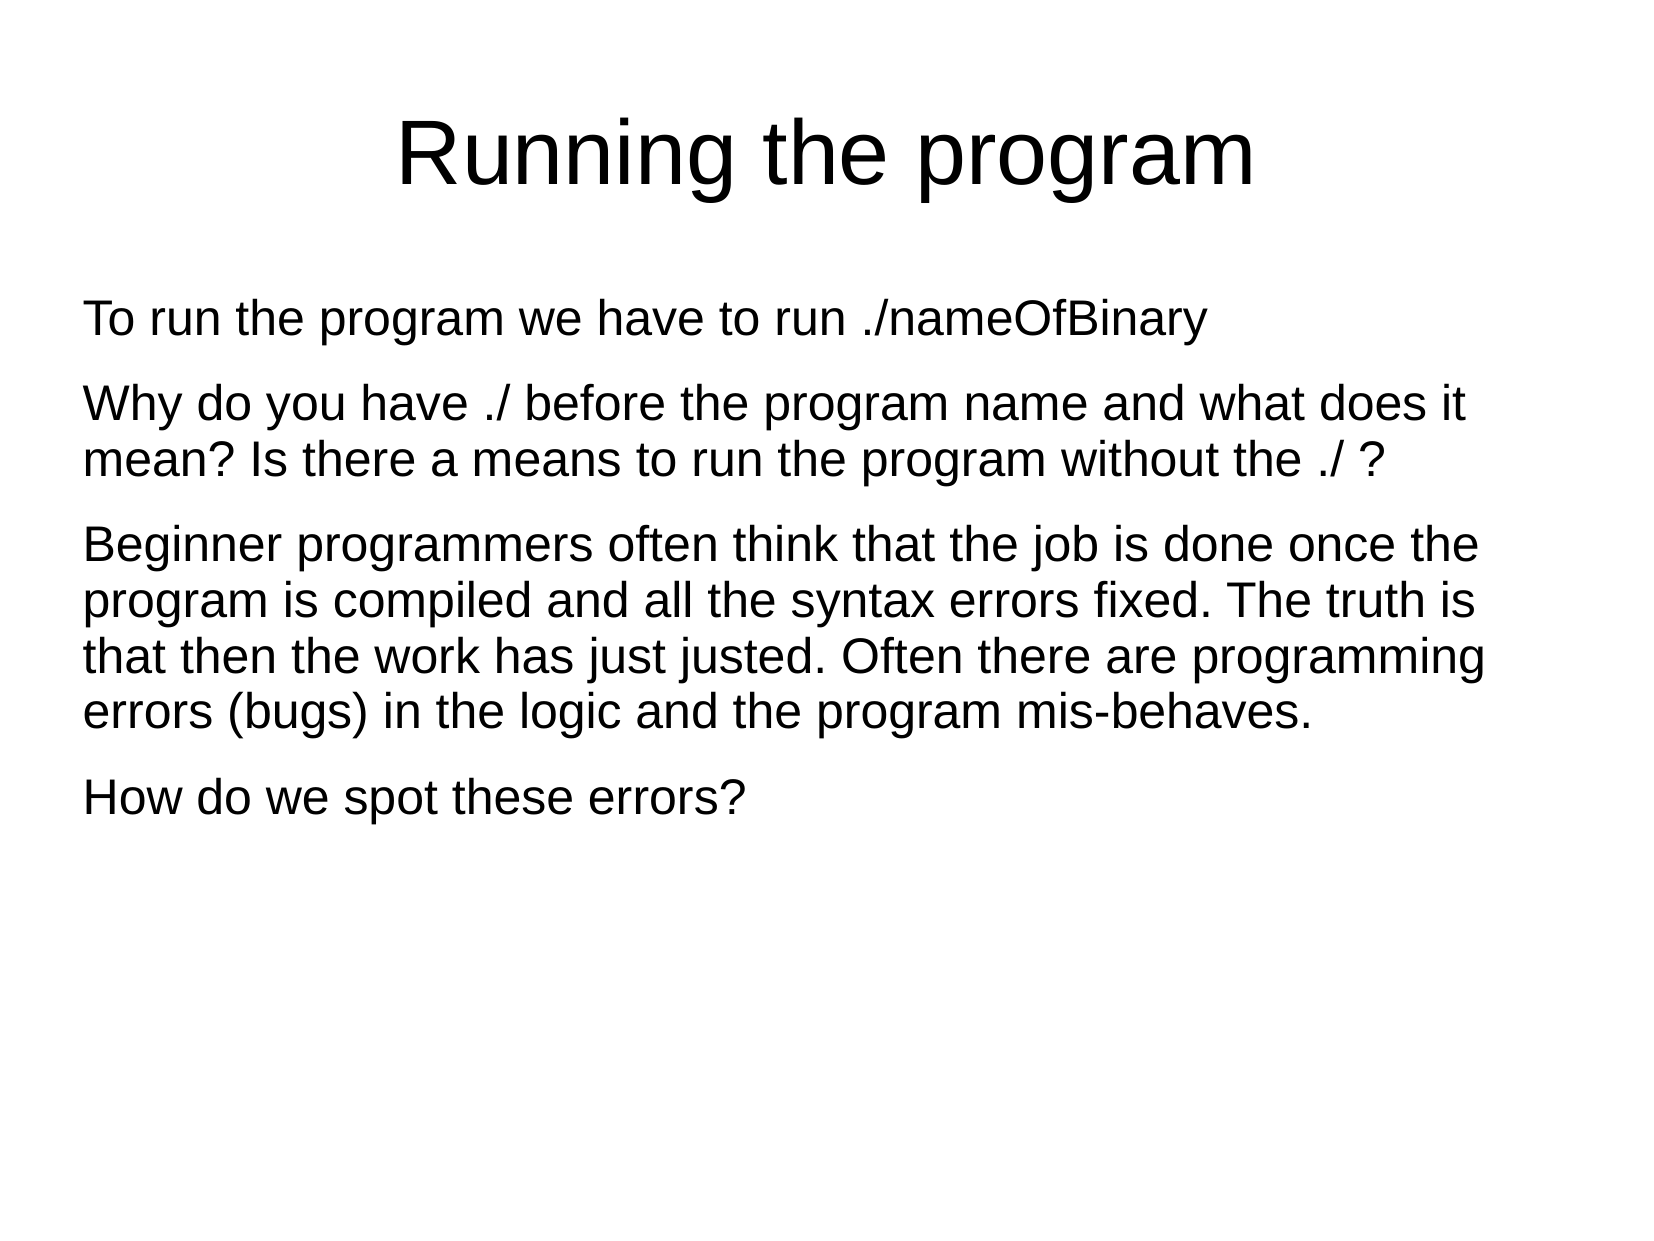

# Running the program
To run the program we have to run ./nameOfBinary
Why do you have ./ before the program name and what does it mean? Is there a means to run the program without the ./ ?
Beginner programmers often think that the job is done once the program is compiled and all the syntax errors fixed. The truth is that then the work has just justed. Often there are programming errors (bugs) in the logic and the program mis-behaves.
How do we spot these errors?